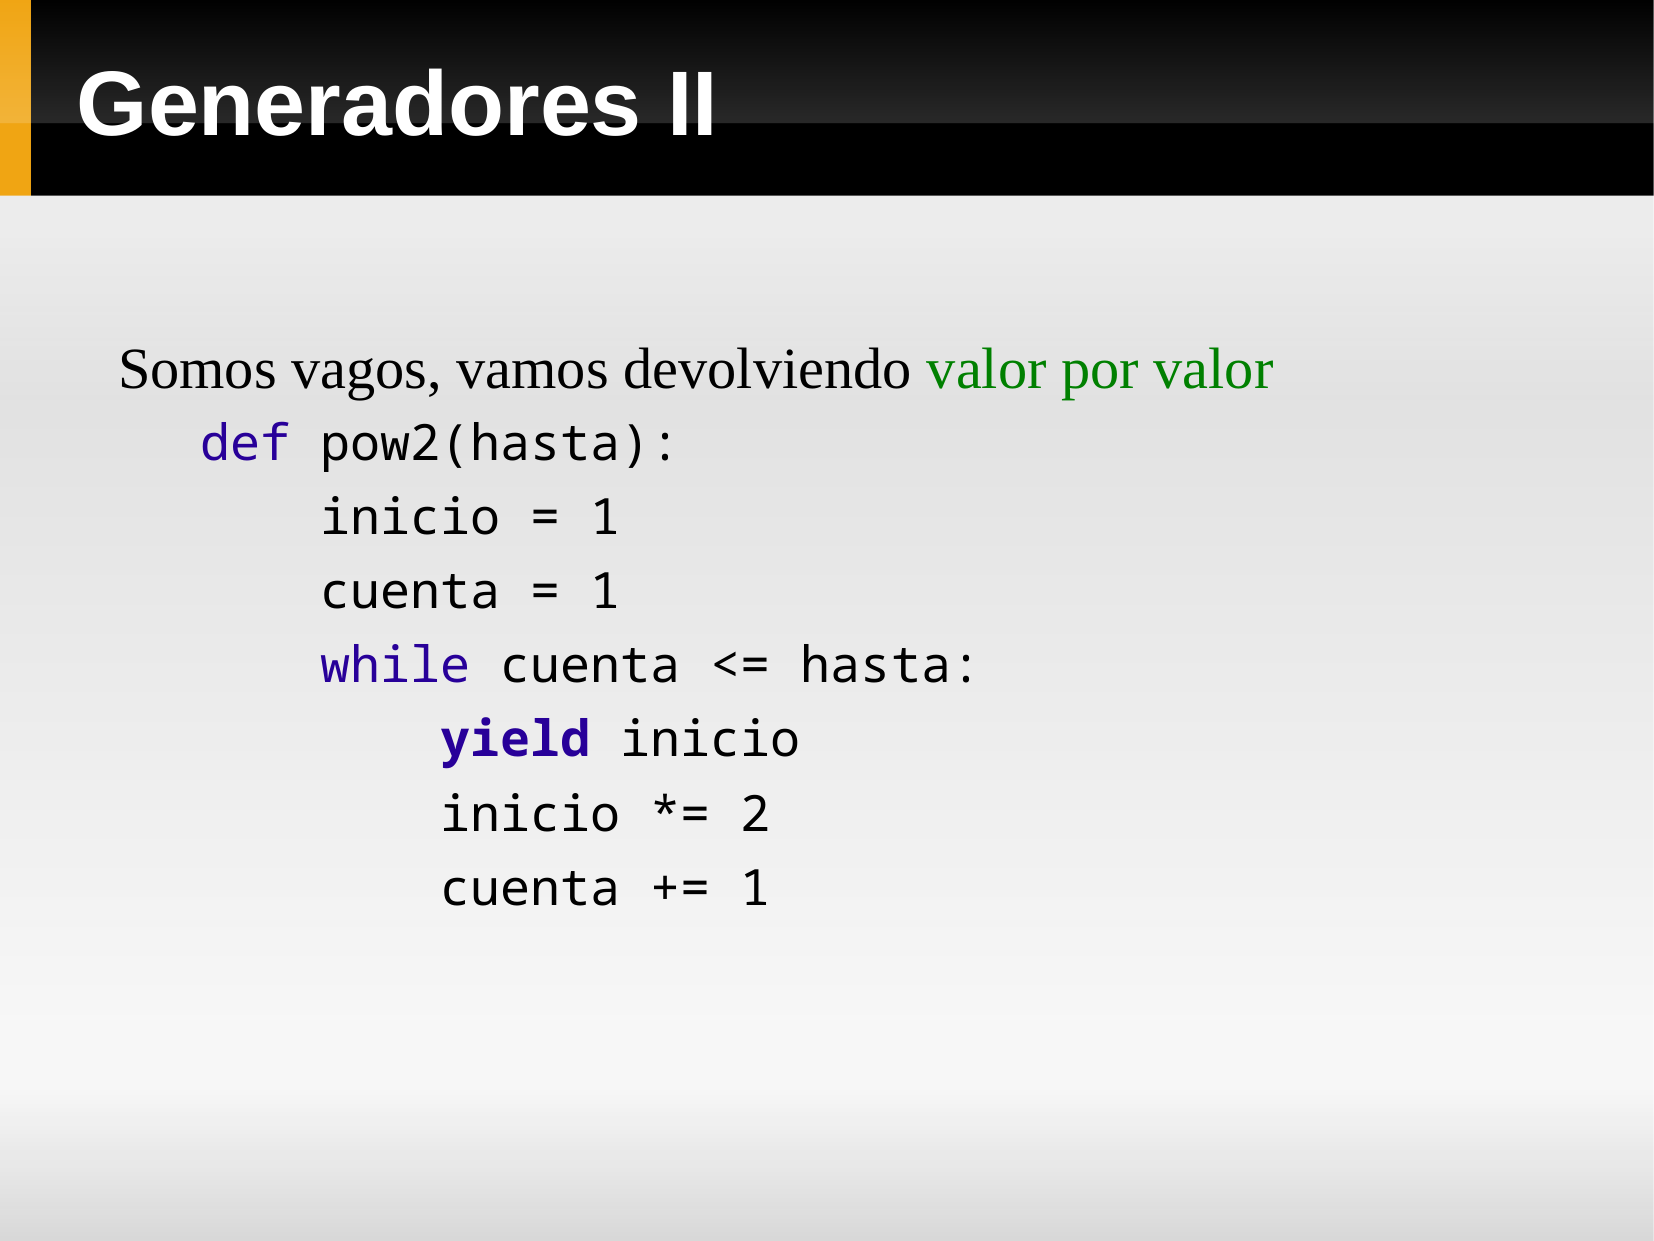

# Generadores II
Somos vagos, vamos devolviendo valor por valor
def pow2(hasta):
 inicio = 1
 cuenta = 1
 while cuenta <= hasta:
 yield inicio
 inicio *= 2
 cuenta += 1